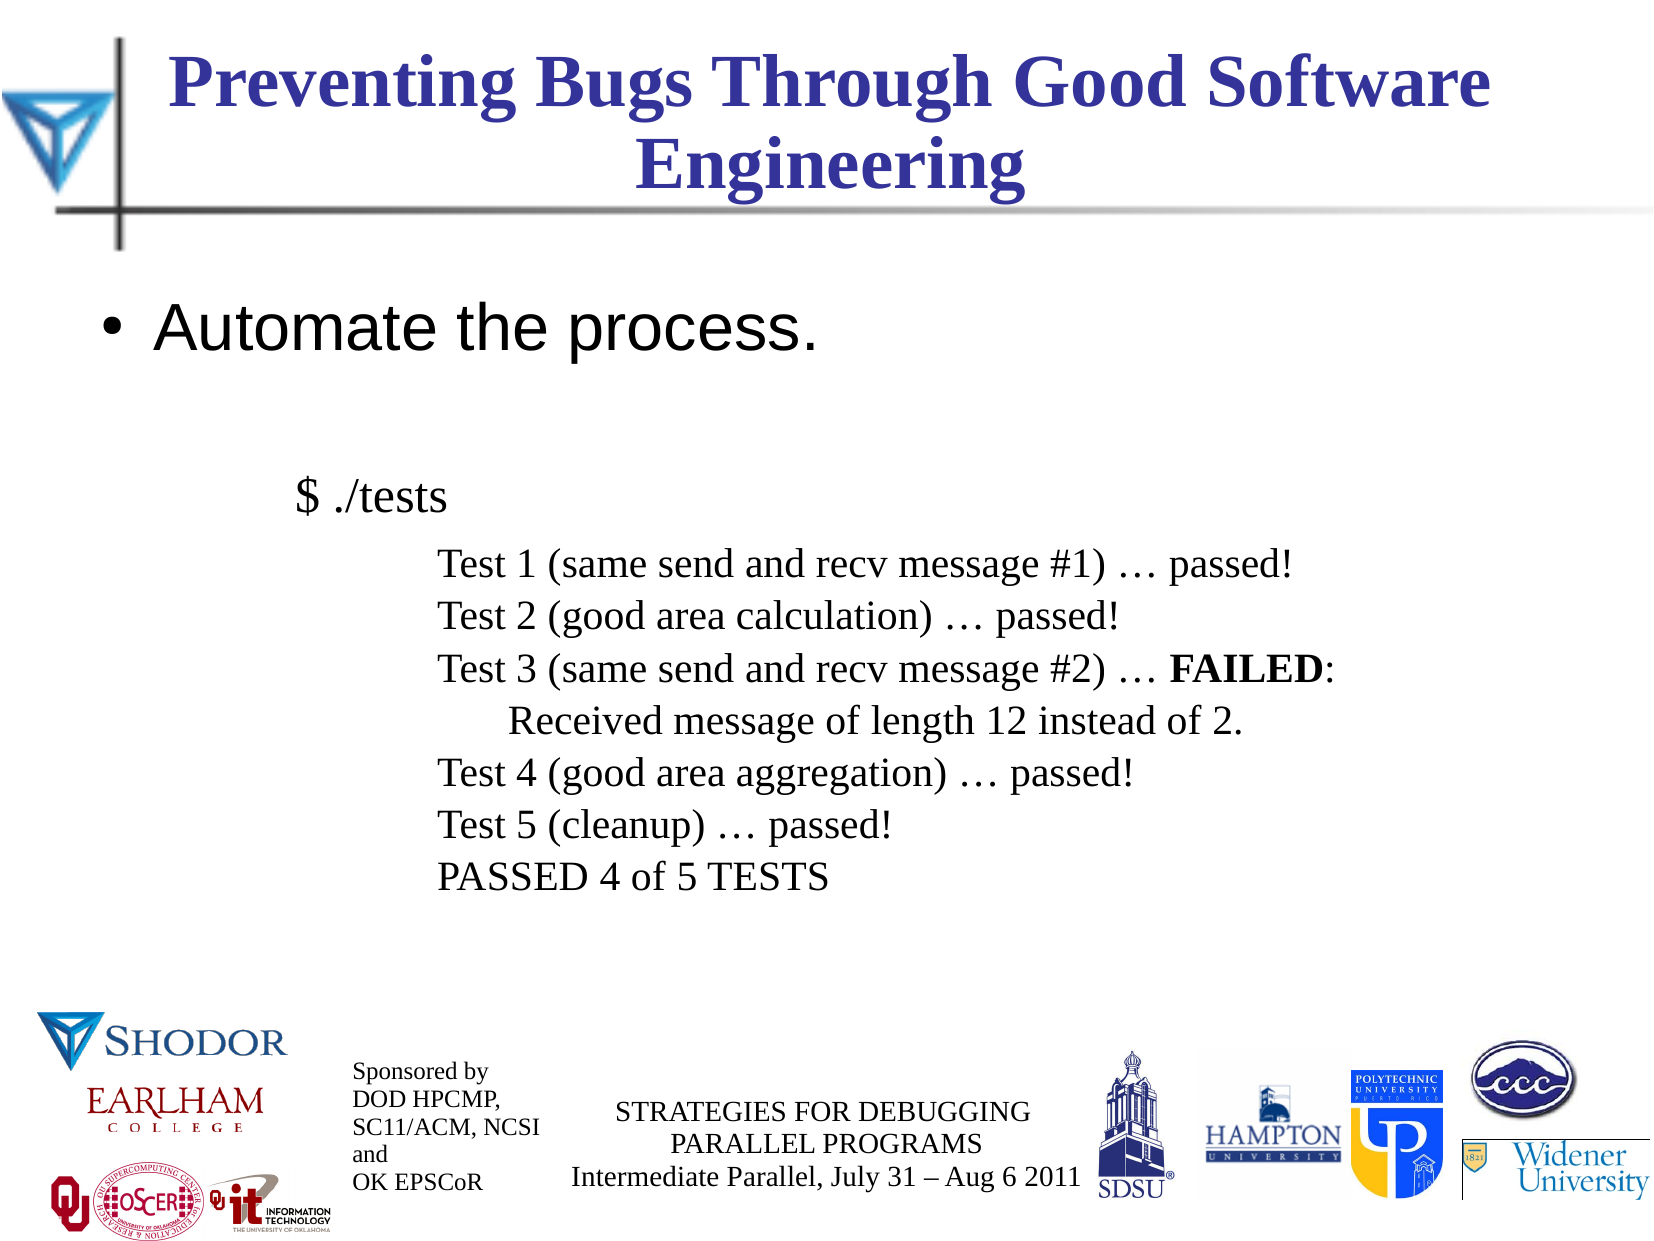

# Preventing Bugs Through Good Software Engineering
Automate the process.
$ ./tests
Test 1 (same send and recv message #1) … passed!
Test 2 (good area calculation) … passed!
Test 3 (same send and recv message #2) … FAILED:
Received message of length 12 instead of 2.
Test 4 (good area aggregation) … passed!
Test 5 (cleanup) … passed!
PASSED 4 of 5 TESTS
Sponsored by DOD HPCMP, SC11/ACM, NCSI and
OK EPSCoR
STRATEGIES FOR DEBUGGING
PARALLEL PROGRAMS
Intermediate Parallel, July 31 – Aug 6 2011